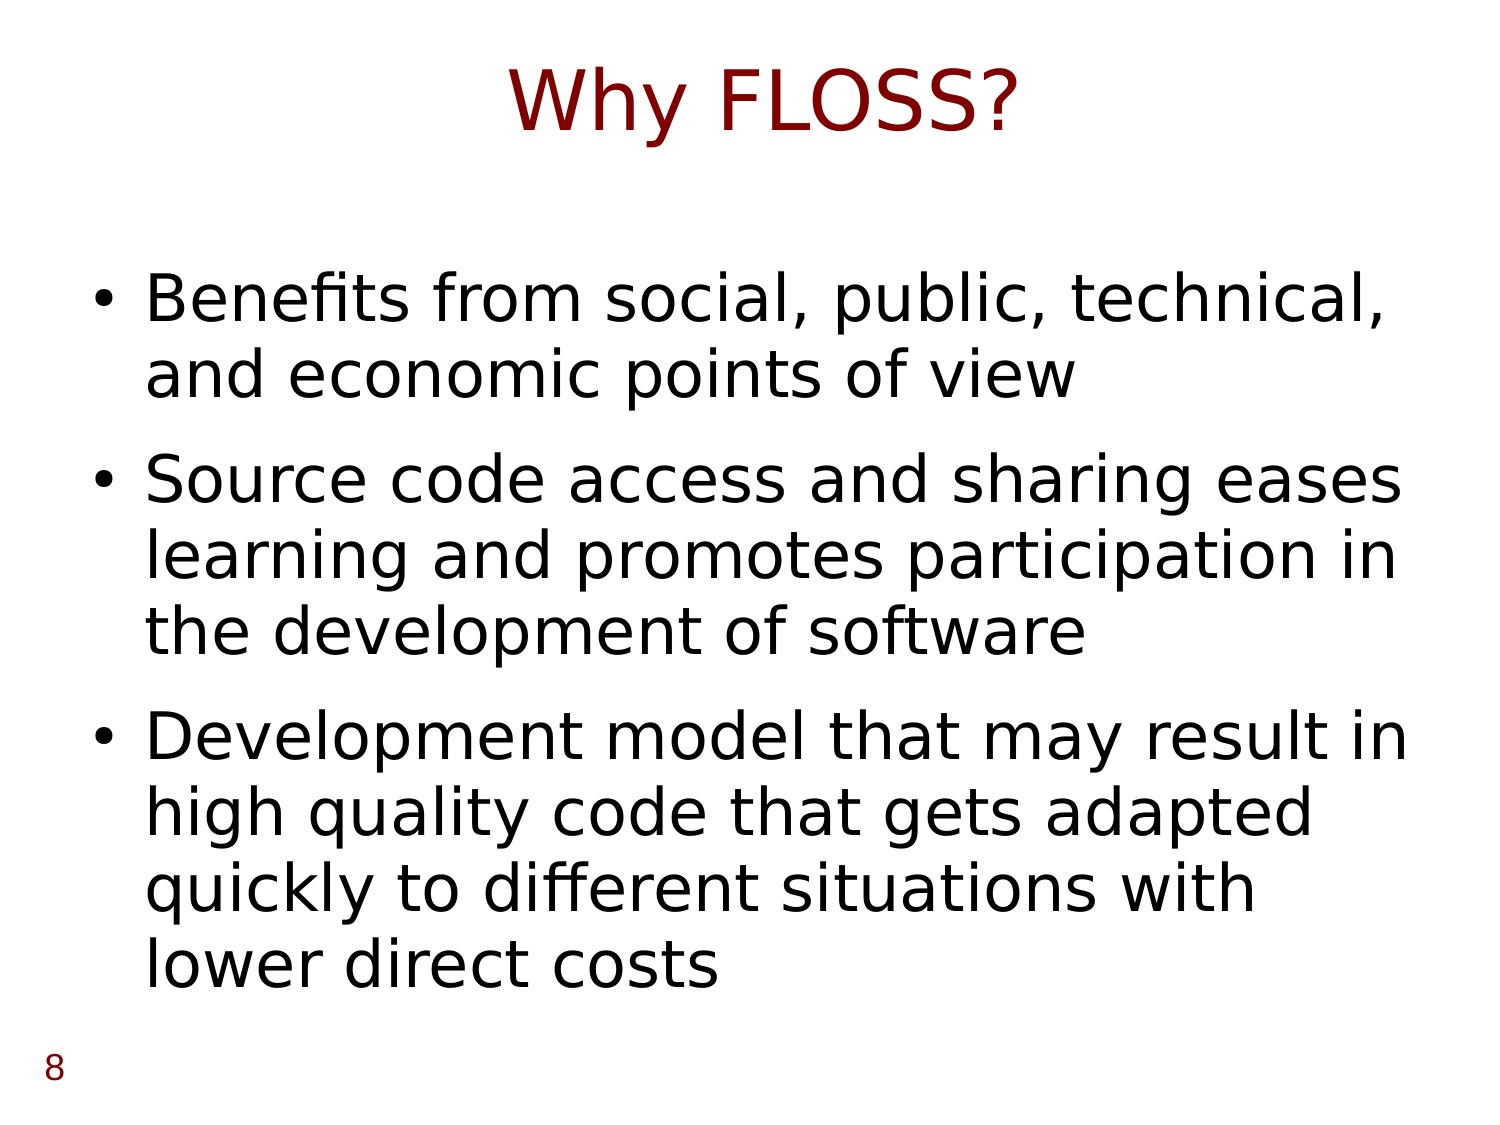

# Why FLOSS?
Benefits from social, public, technical, and economic points of view
Source code access and sharing eases learning and promotes participation in the development of software
Development model that may result in high quality code that gets adapted quickly to different situations with lower direct costs